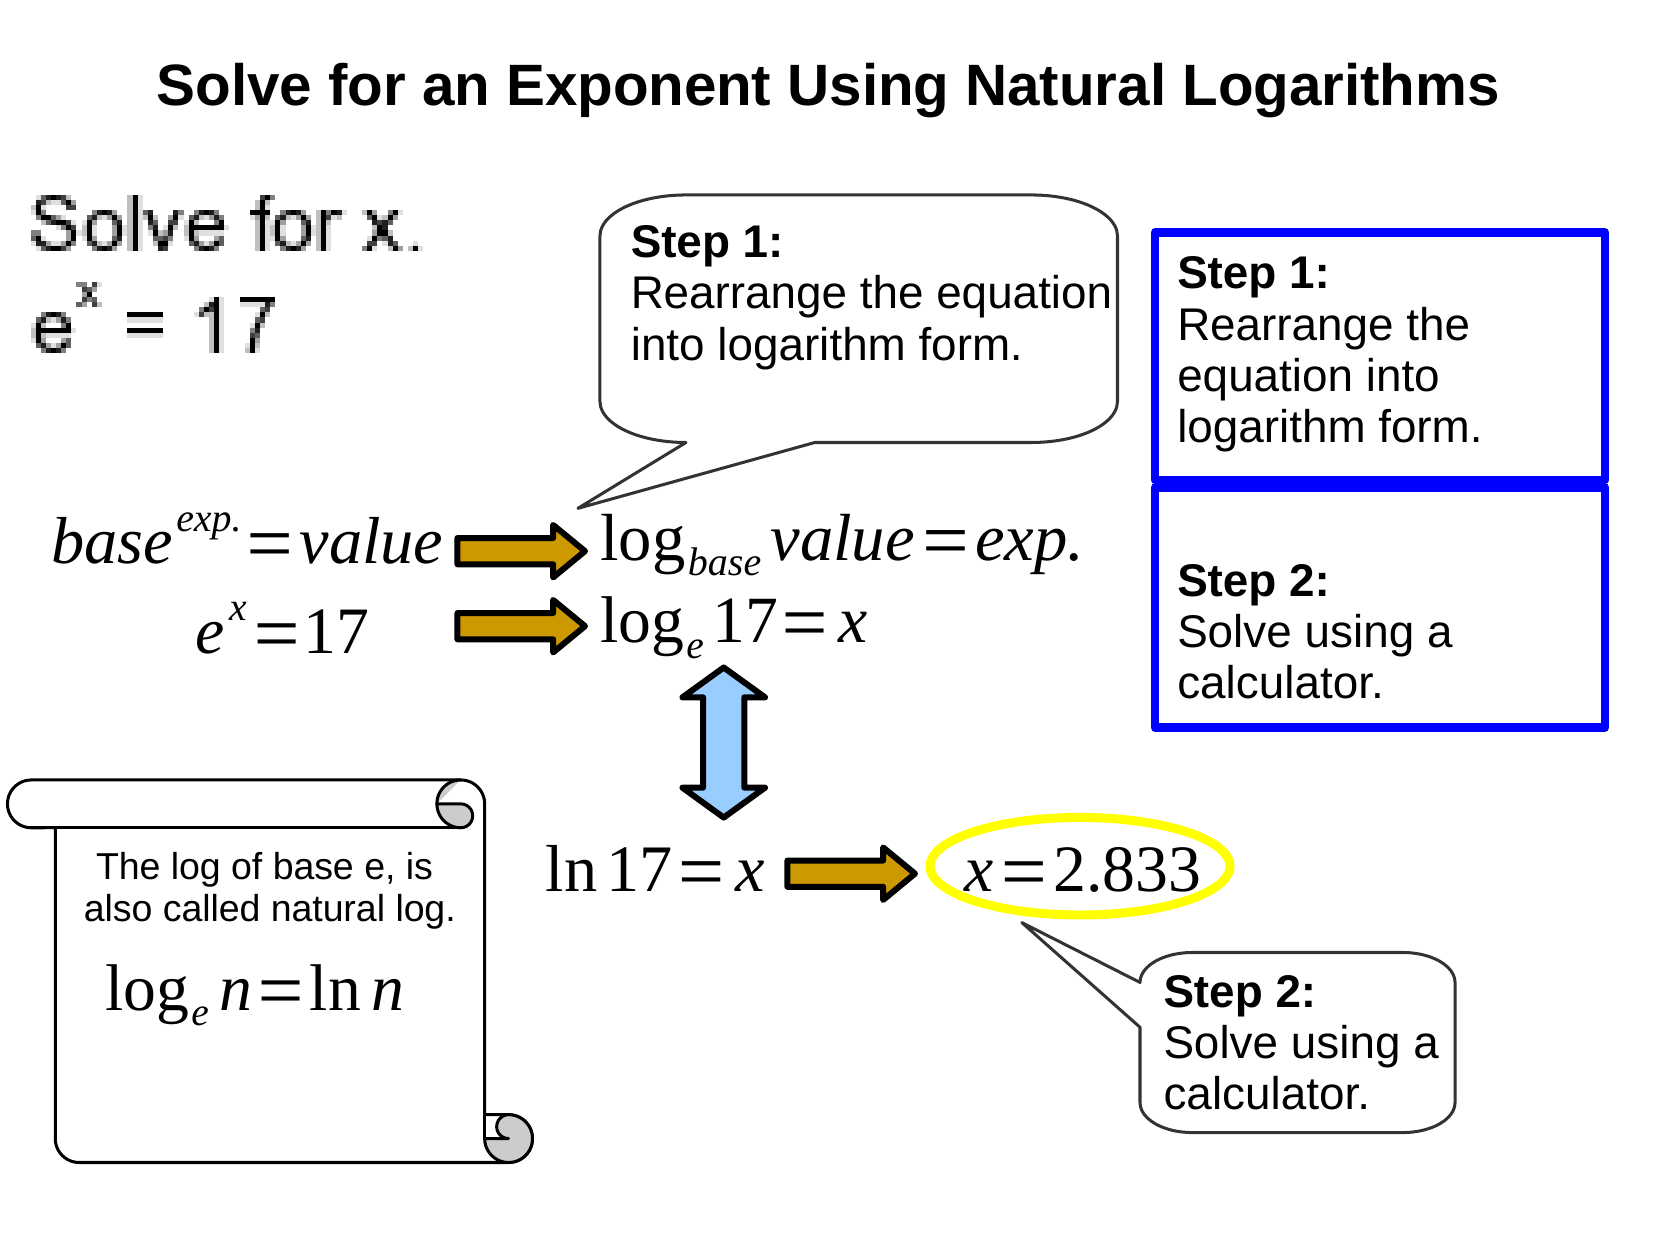

Solve for an Exponent Using Natural Logarithms
Step 1:
Rearrange the equation
into logarithm form.
Step 1:
Rearrange the equation into logarithm form.
Step 2:
Solve using a calculator.
The log of base e, is
also called natural log.
Step 2:
Solve using a
calculator.